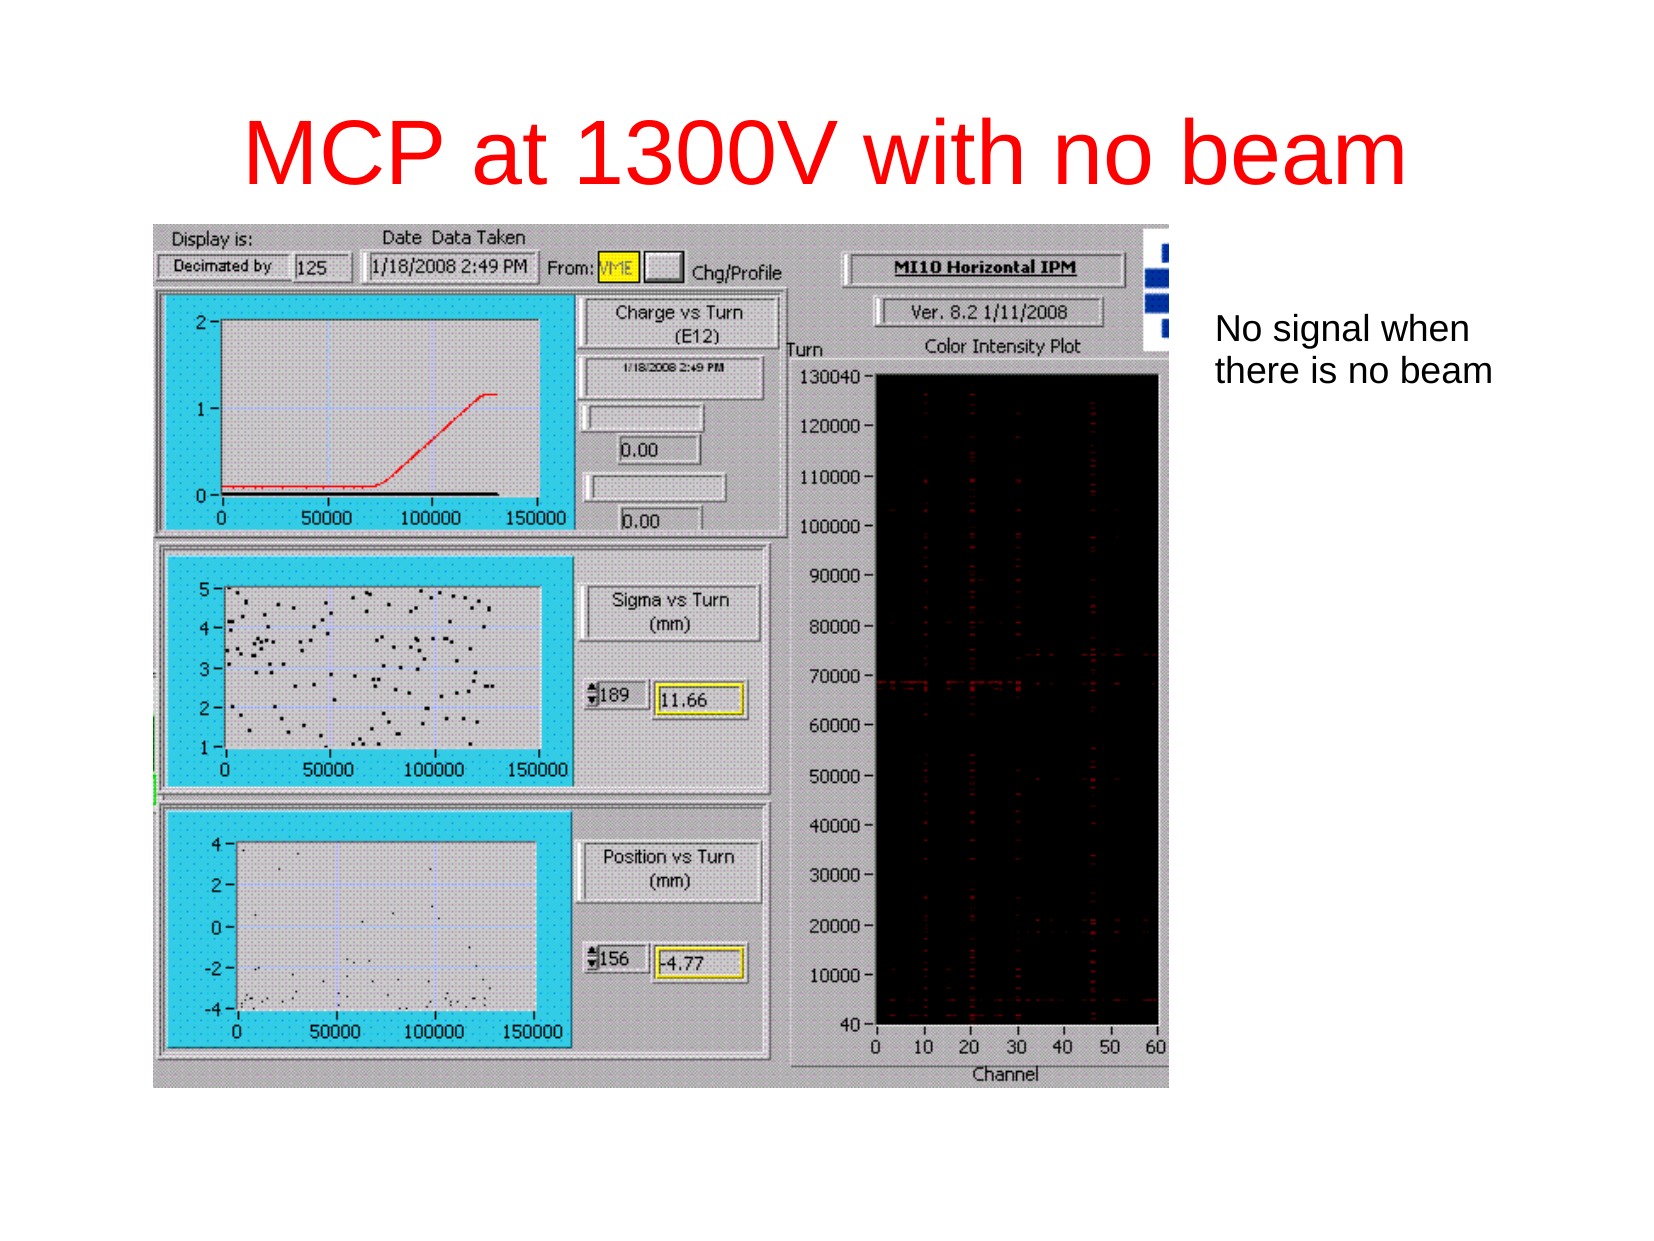

# MCP at 1300V with no beam
No signal when there is no beam